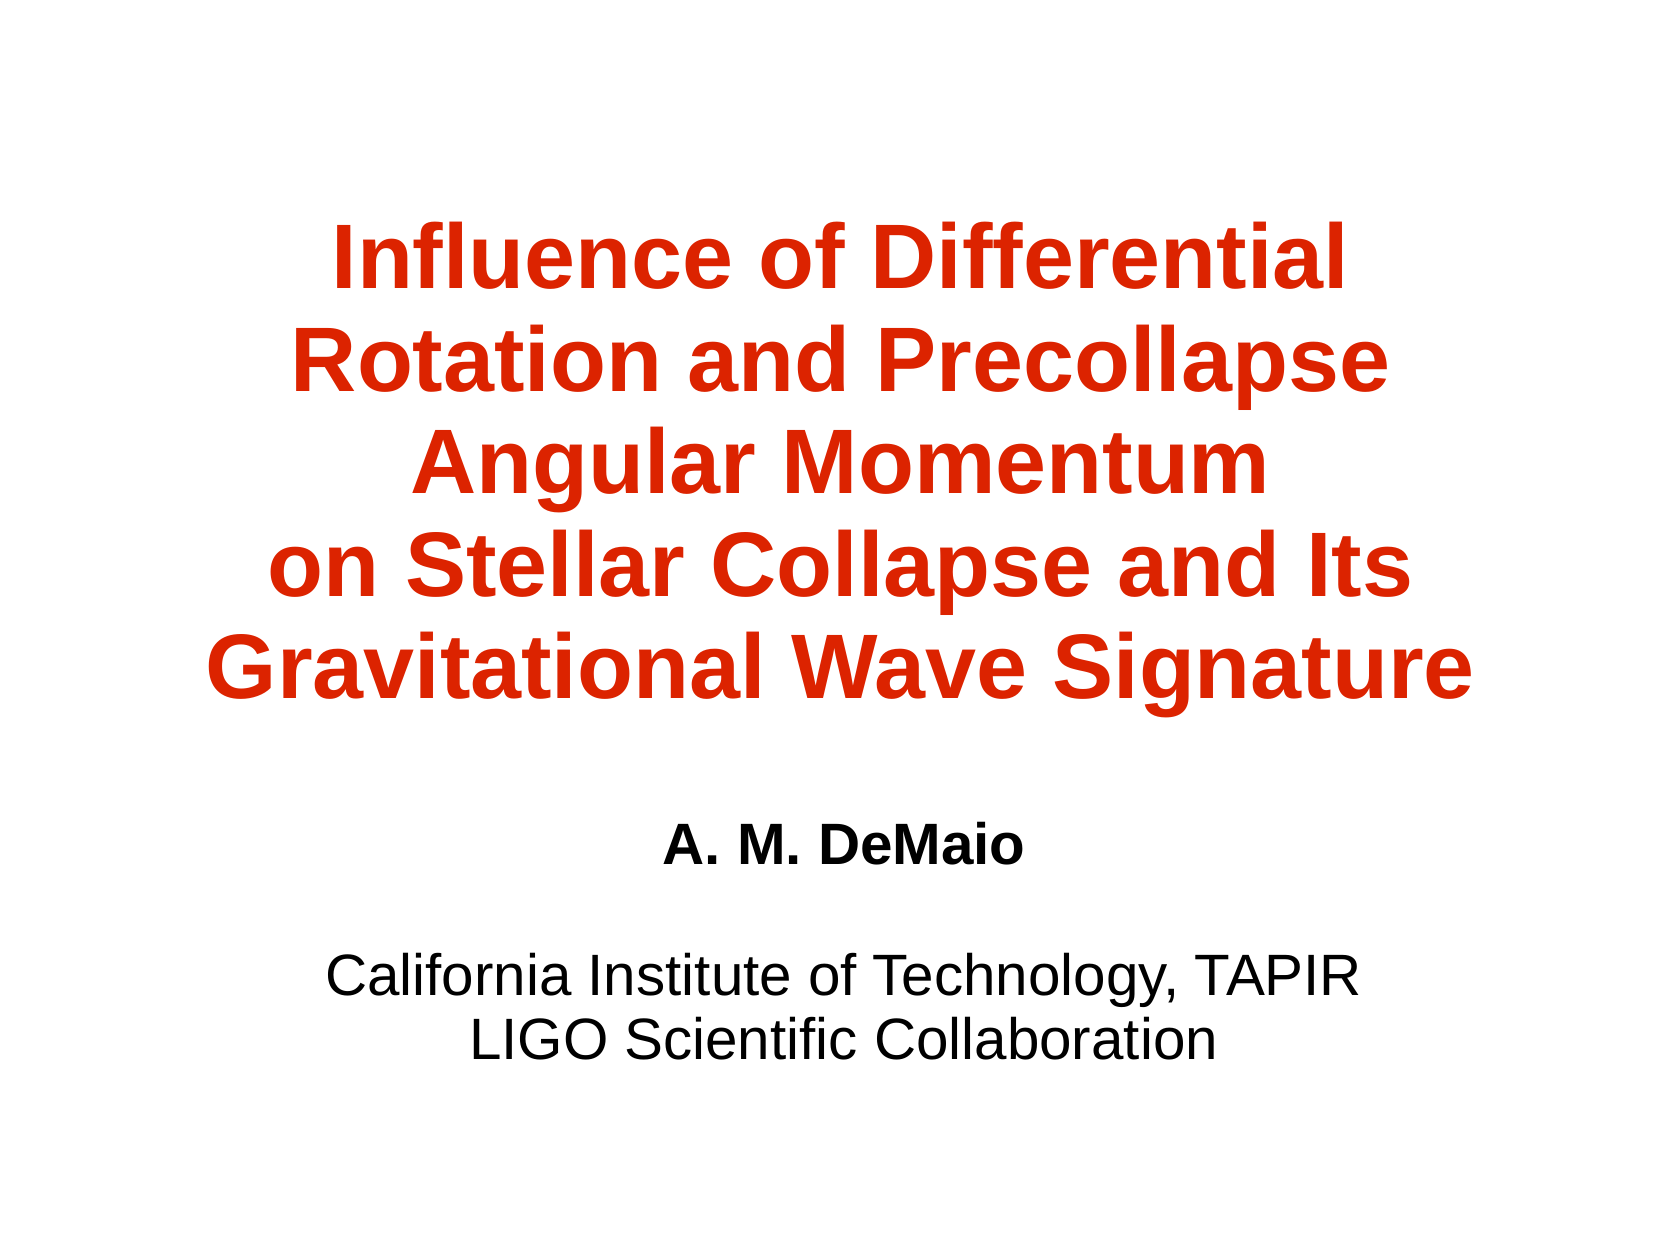

# Influence of Differential Rotation and Precollapse Angular Momentum on Stellar Collapse and Its Gravitational Wave Signature
A. M. DeMaio
California Institute of Technology, TAPIR
LIGO Scientific Collaboration